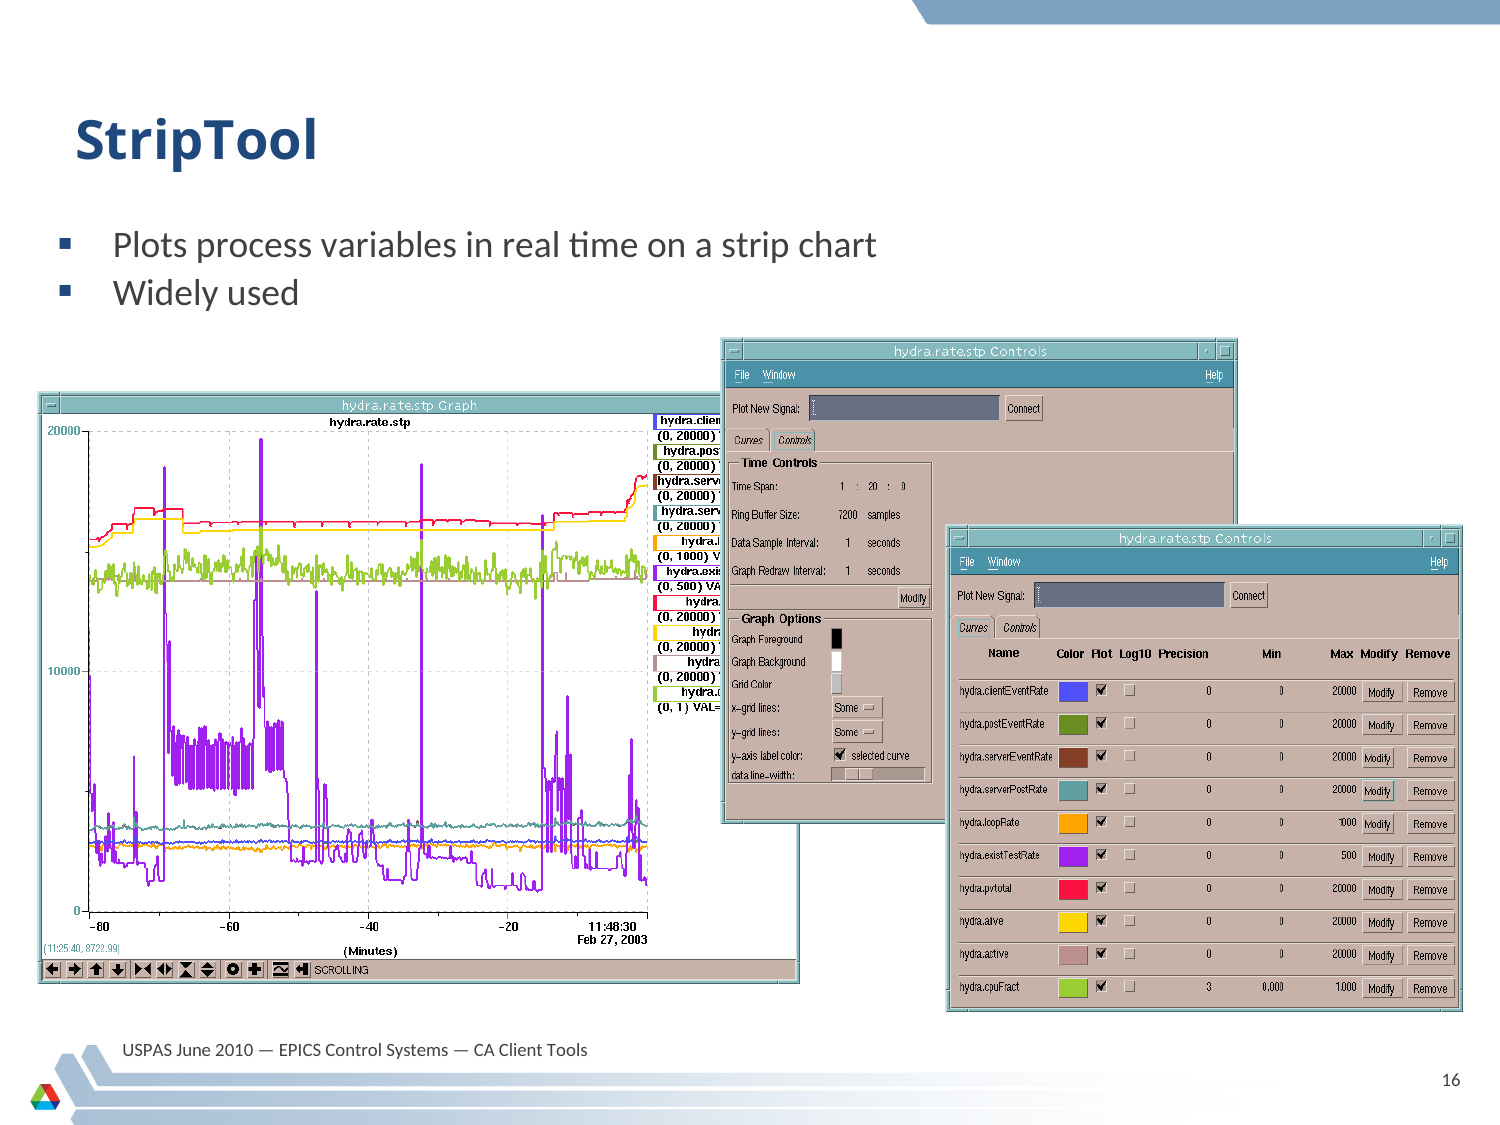

# StripTool
Plots process variables in real time on a strip chart
Widely used
USPAS June 2010 — EPICS Control Systems — CA Client Tools
16